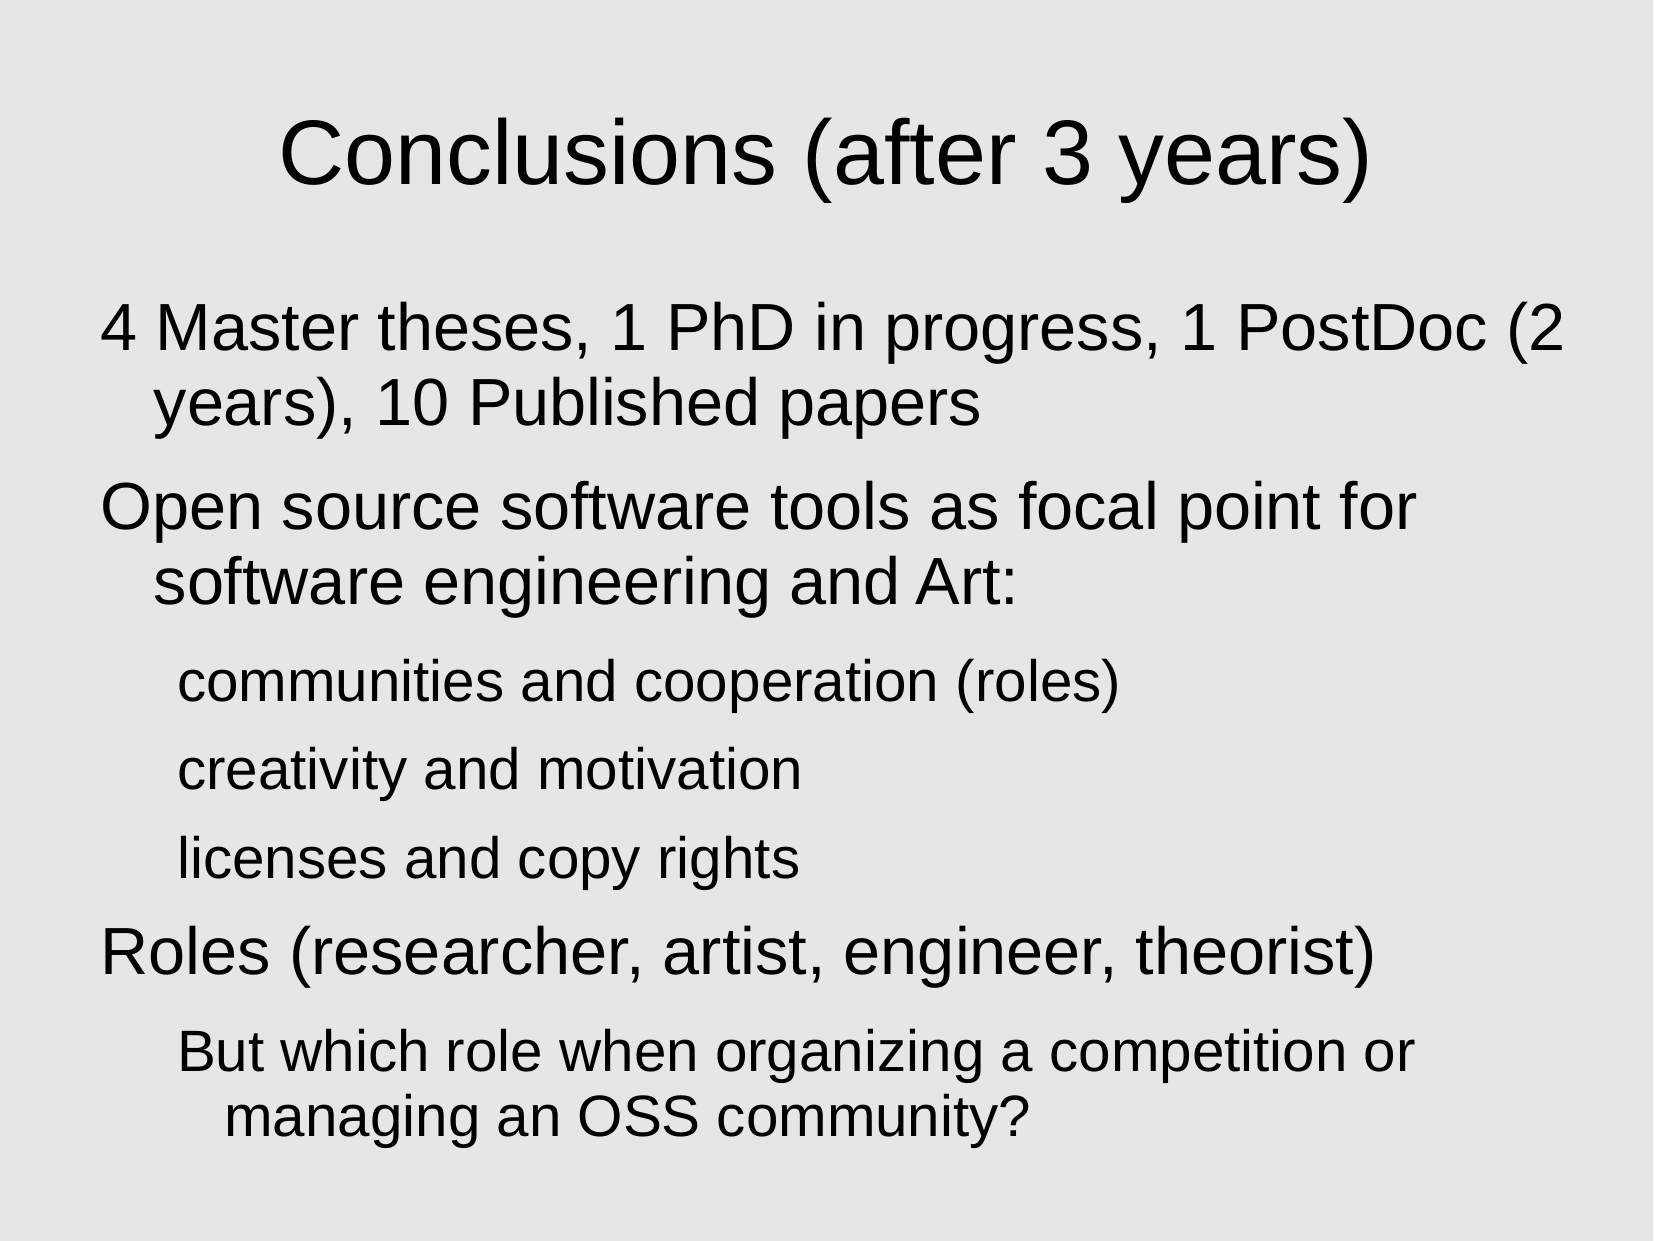

# Conclusions (after 3 years)
4 Master theses, 1 PhD in progress, 1 PostDoc (2 years), 10 Published papers
Open source software tools as focal point for software engineering and Art:
communities and cooperation (roles)
creativity and motivation
licenses and copy rights
Roles (researcher, artist, engineer, theorist)
But which role when organizing a competition or managing an OSS community?